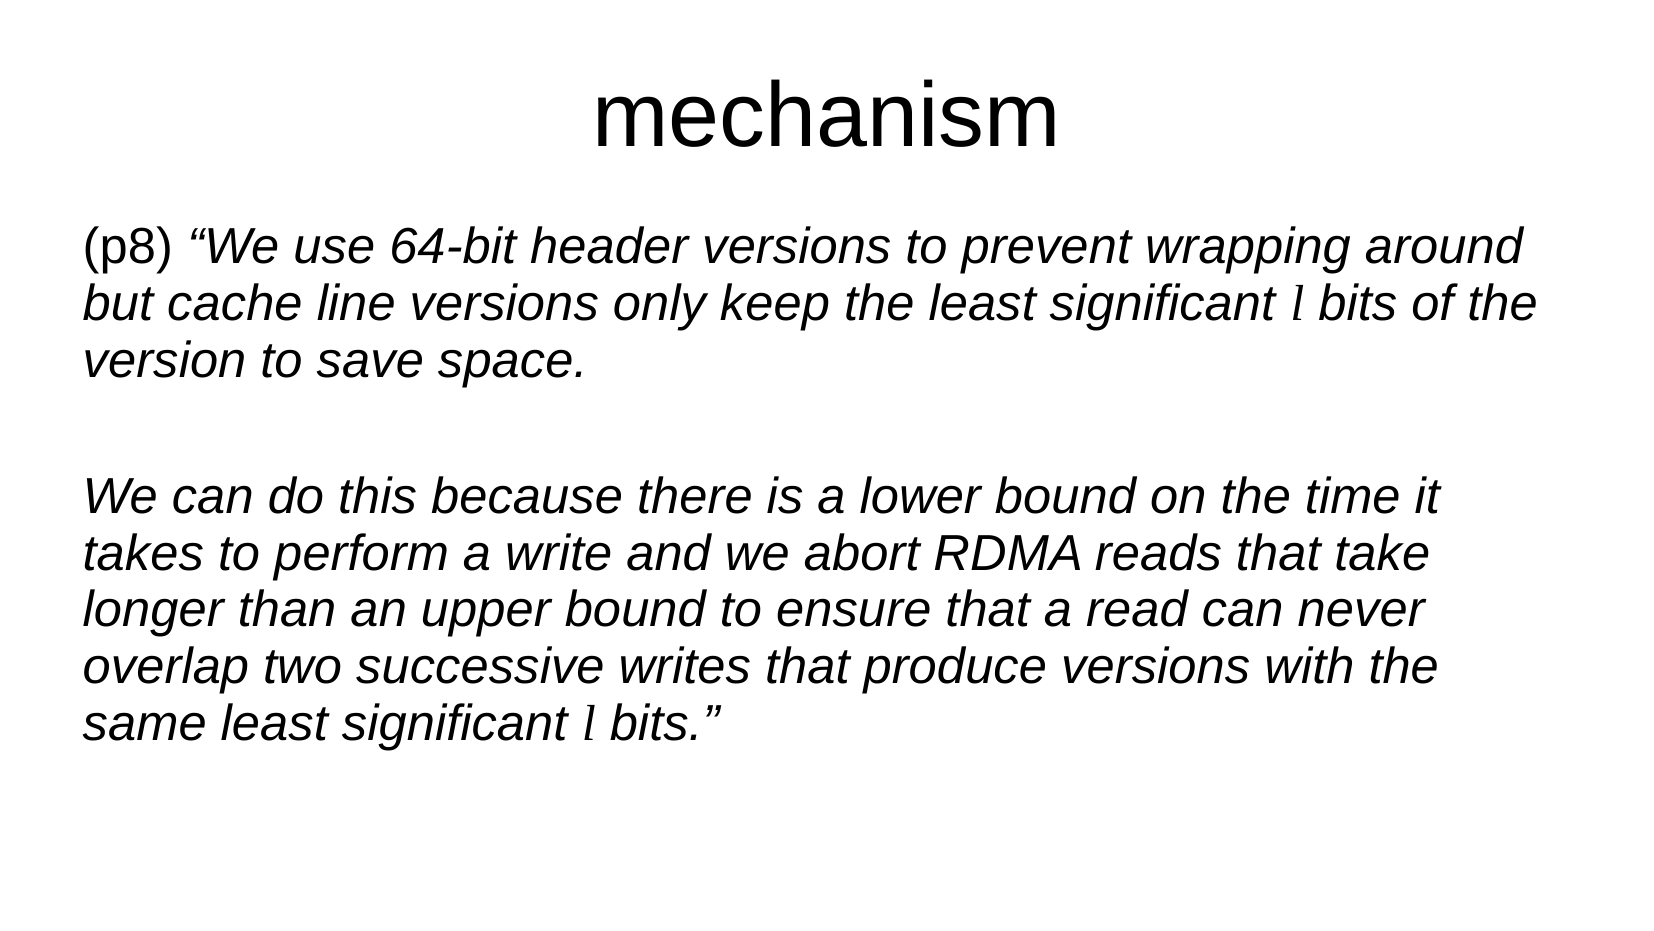

# mechanism
(p8) “We use 64-bit header versions to prevent wrapping around but cache line versions only keep the least significant l bits of the version to save space.
We can do this because there is a lower bound on the time it takes to perform a write and we abort RDMA reads that take longer than an upper bound to ensure that a read can never overlap two successive writes that produce versions with the same least significant l bits.”